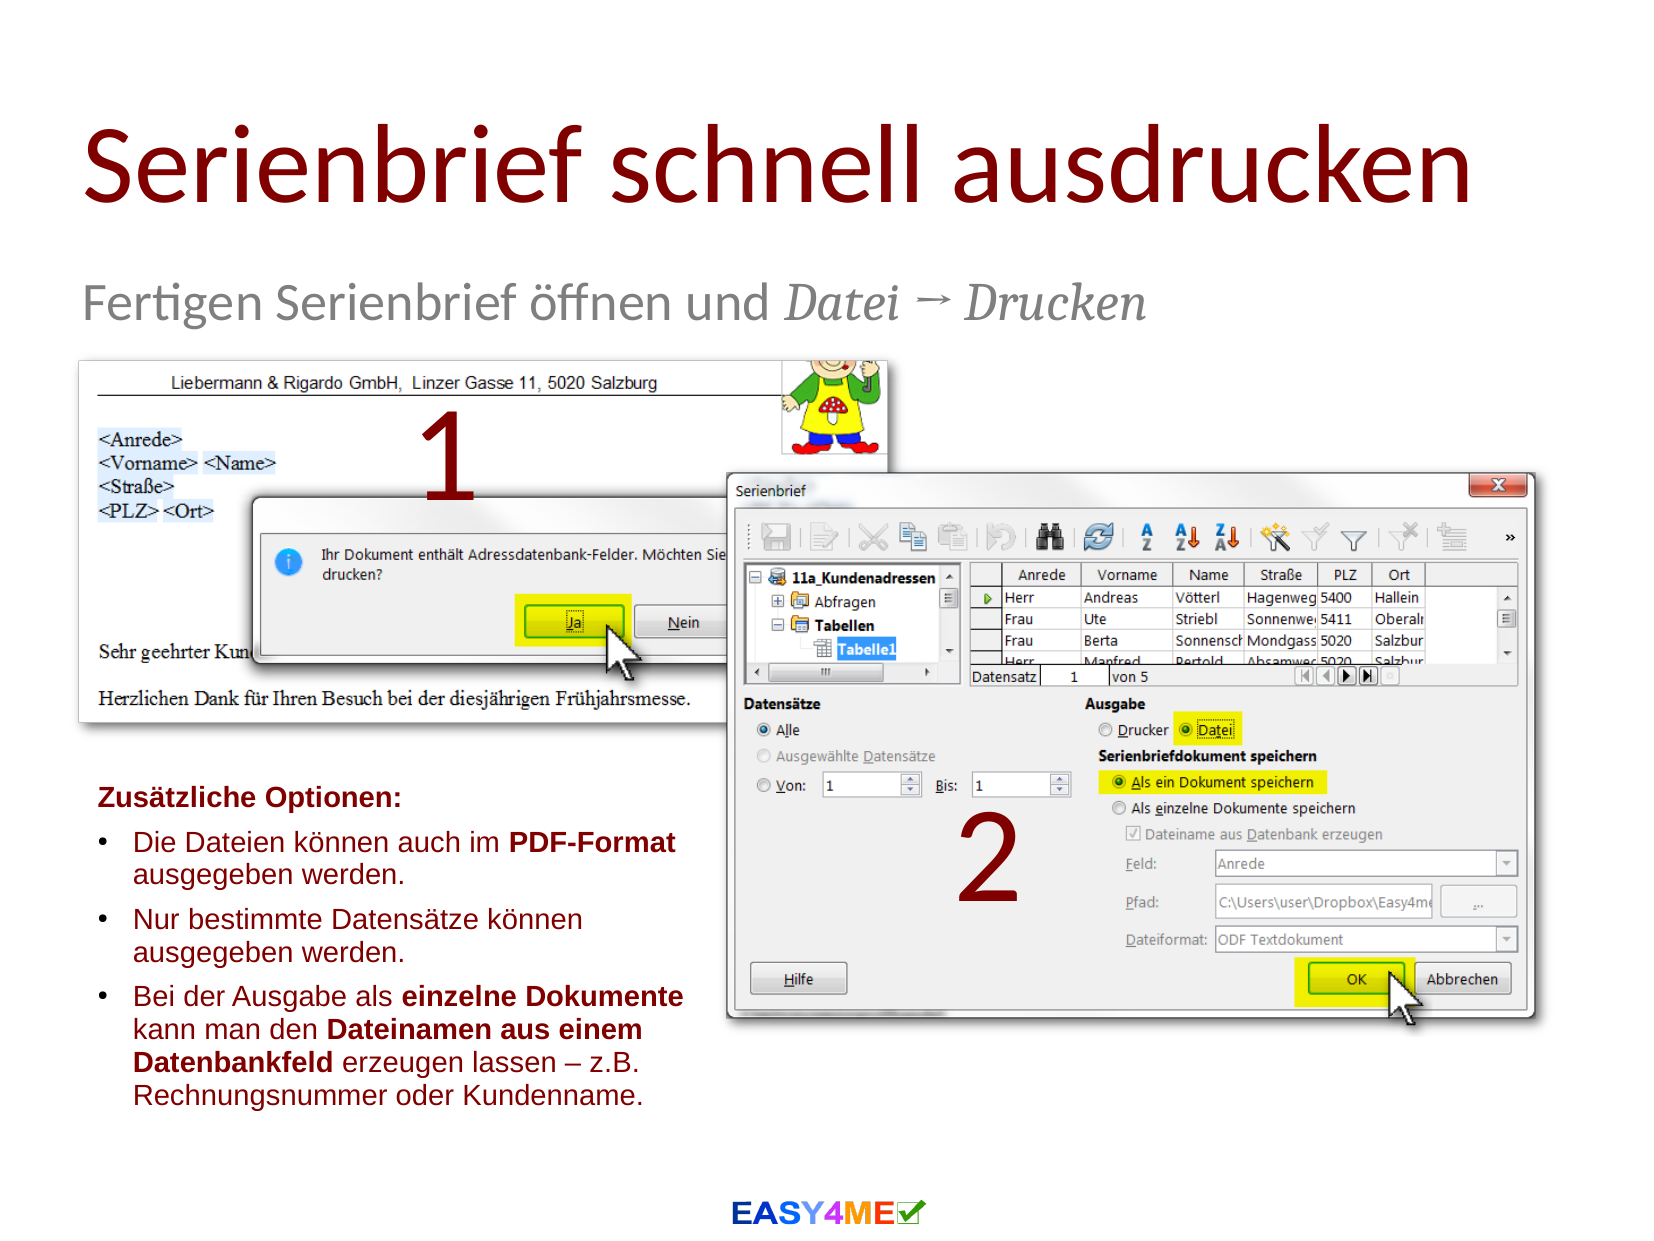

# Serienbrief schnell ausdrucken
Fertigen Serienbrief öffnen und Datei → Drucken
1
Zusätzliche Optionen:
Die Dateien können auch im PDF-Format ausgegeben werden.
Nur bestimmte Datensätze können ausgegeben werden.
Bei der Ausgabe als einzelne Dokumente kann man den Dateinamen aus einem Datenbankfeld erzeugen lassen – z.B. Rechnungsnummer oder Kundenname.
2